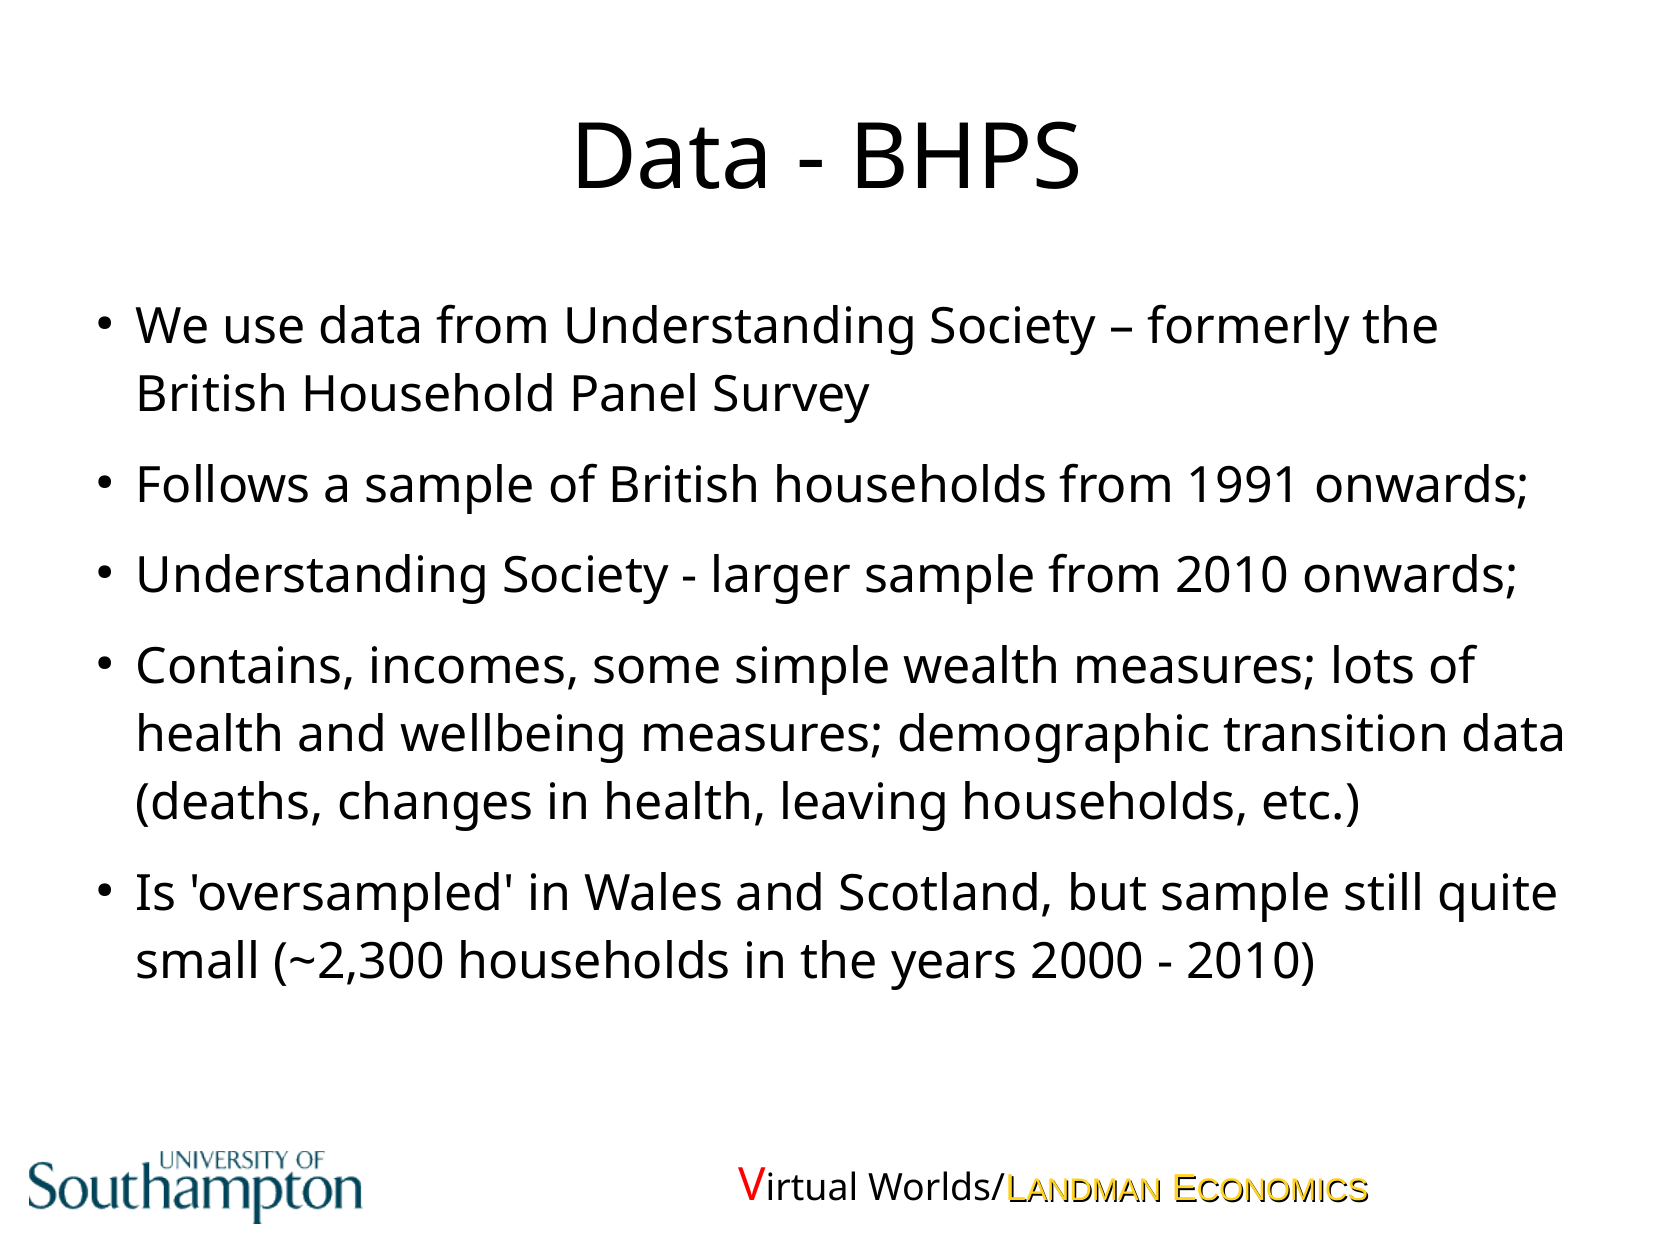

# Data - BHPS
We use data from Understanding Society – formerly the British Household Panel Survey
Follows a sample of British households from 1991 onwards;
Understanding Society - larger sample from 2010 onwards;
Contains, incomes, some simple wealth measures; lots of health and wellbeing measures; demographic transition data (deaths, changes in health, leaving households, etc.)
Is 'oversampled' in Wales and Scotland, but sample still quite small (~2,300 households in the years 2000 - 2010)